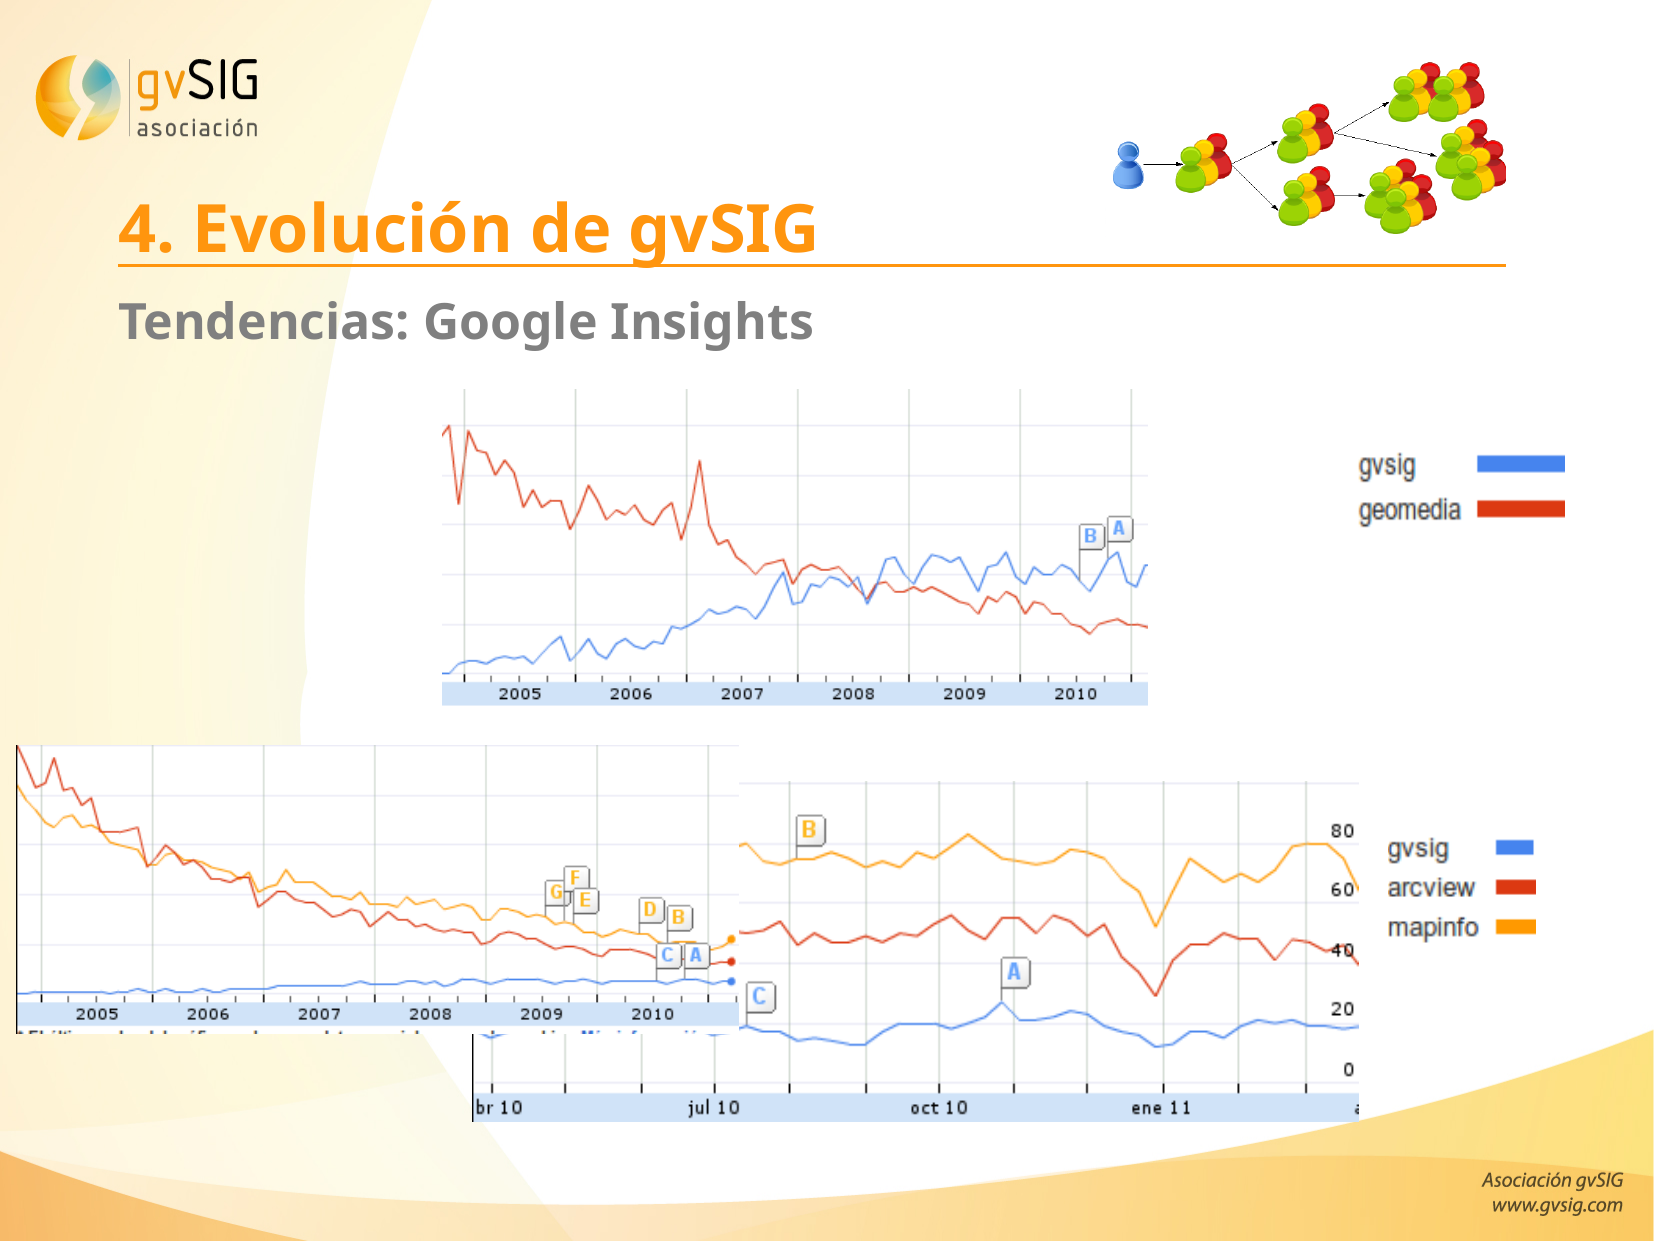

# 4. Evolución de gvSIG
Tendencias: Google Insights